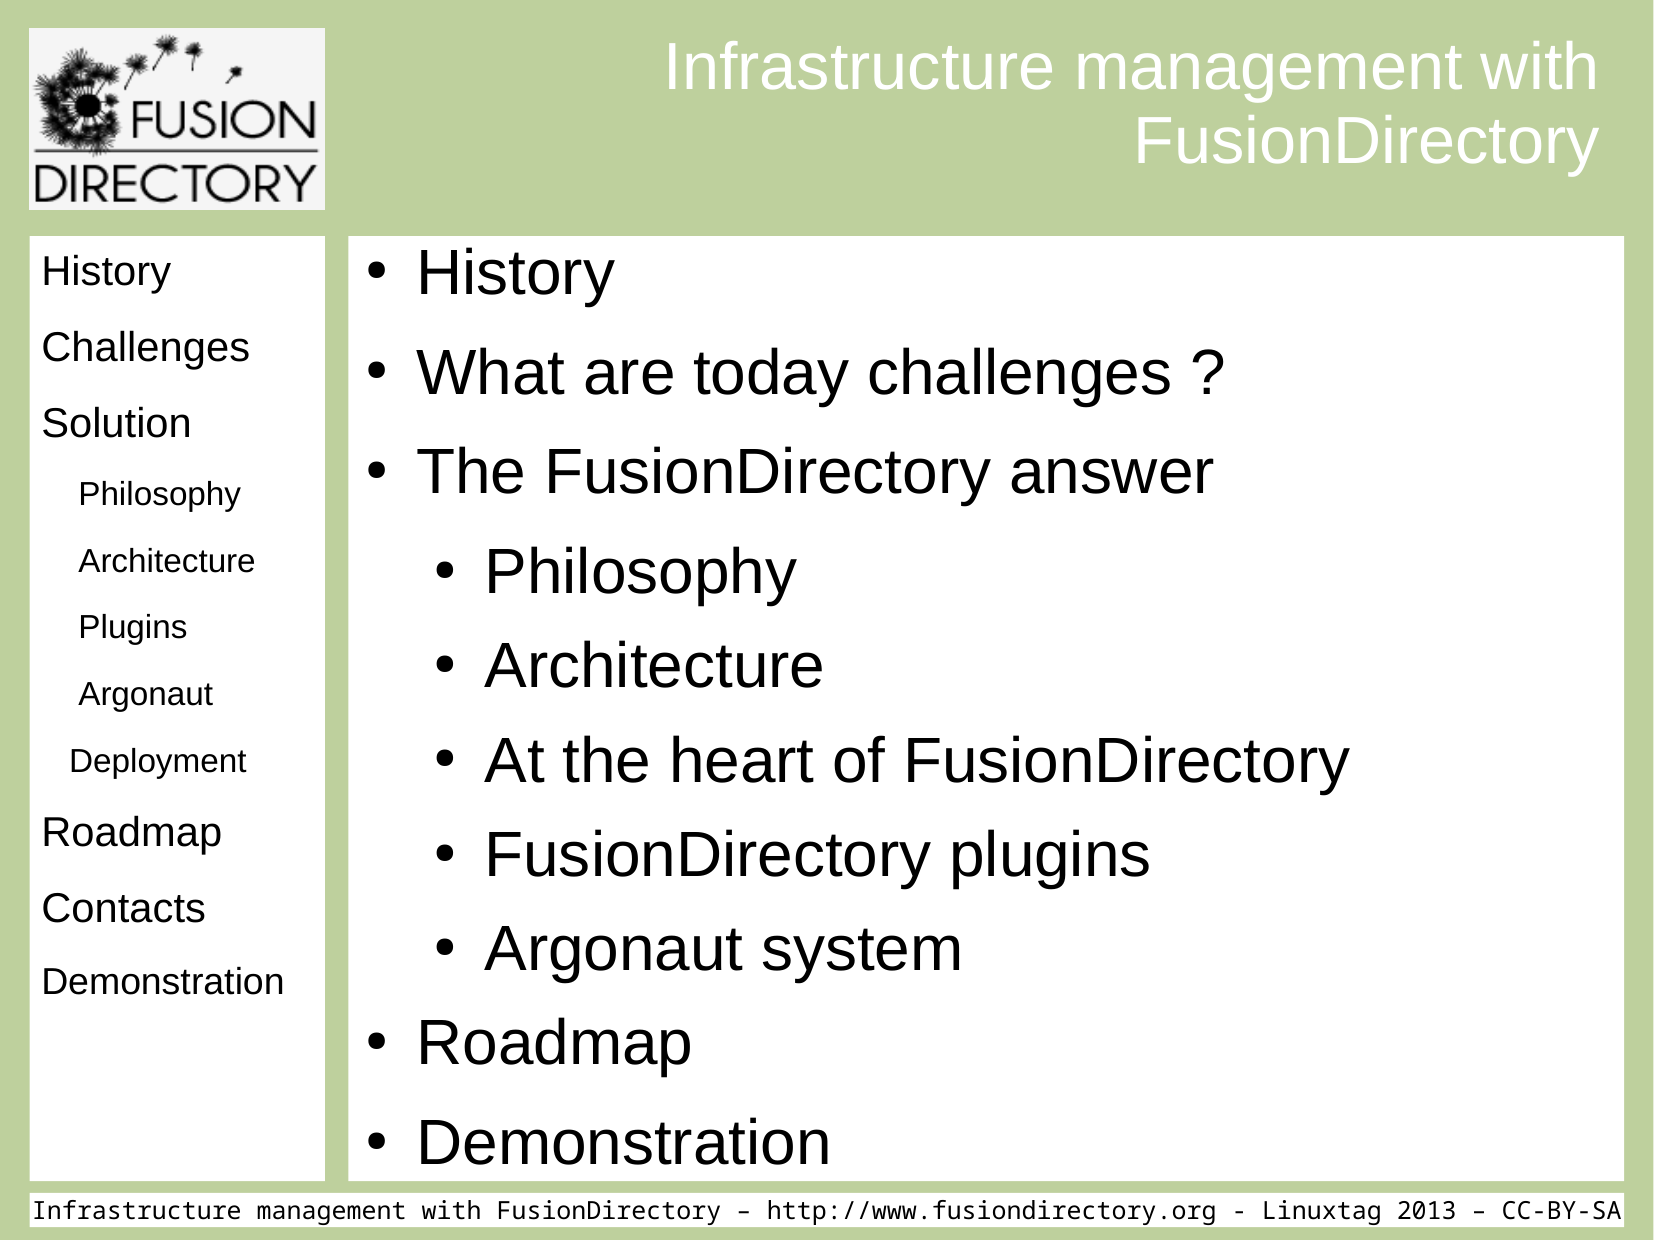

Infrastructure management with FusionDirectory
History
Challenges
Solution
 Philosophy
 Architecture
 Plugins
 Argonaut
 Deployment
Roadmap
Contacts
Demonstration
# History
What are today challenges ?
The FusionDirectory answer
Philosophy
Architecture
At the heart of FusionDirectory
FusionDirectory plugins
Argonaut system
Roadmap
Demonstration